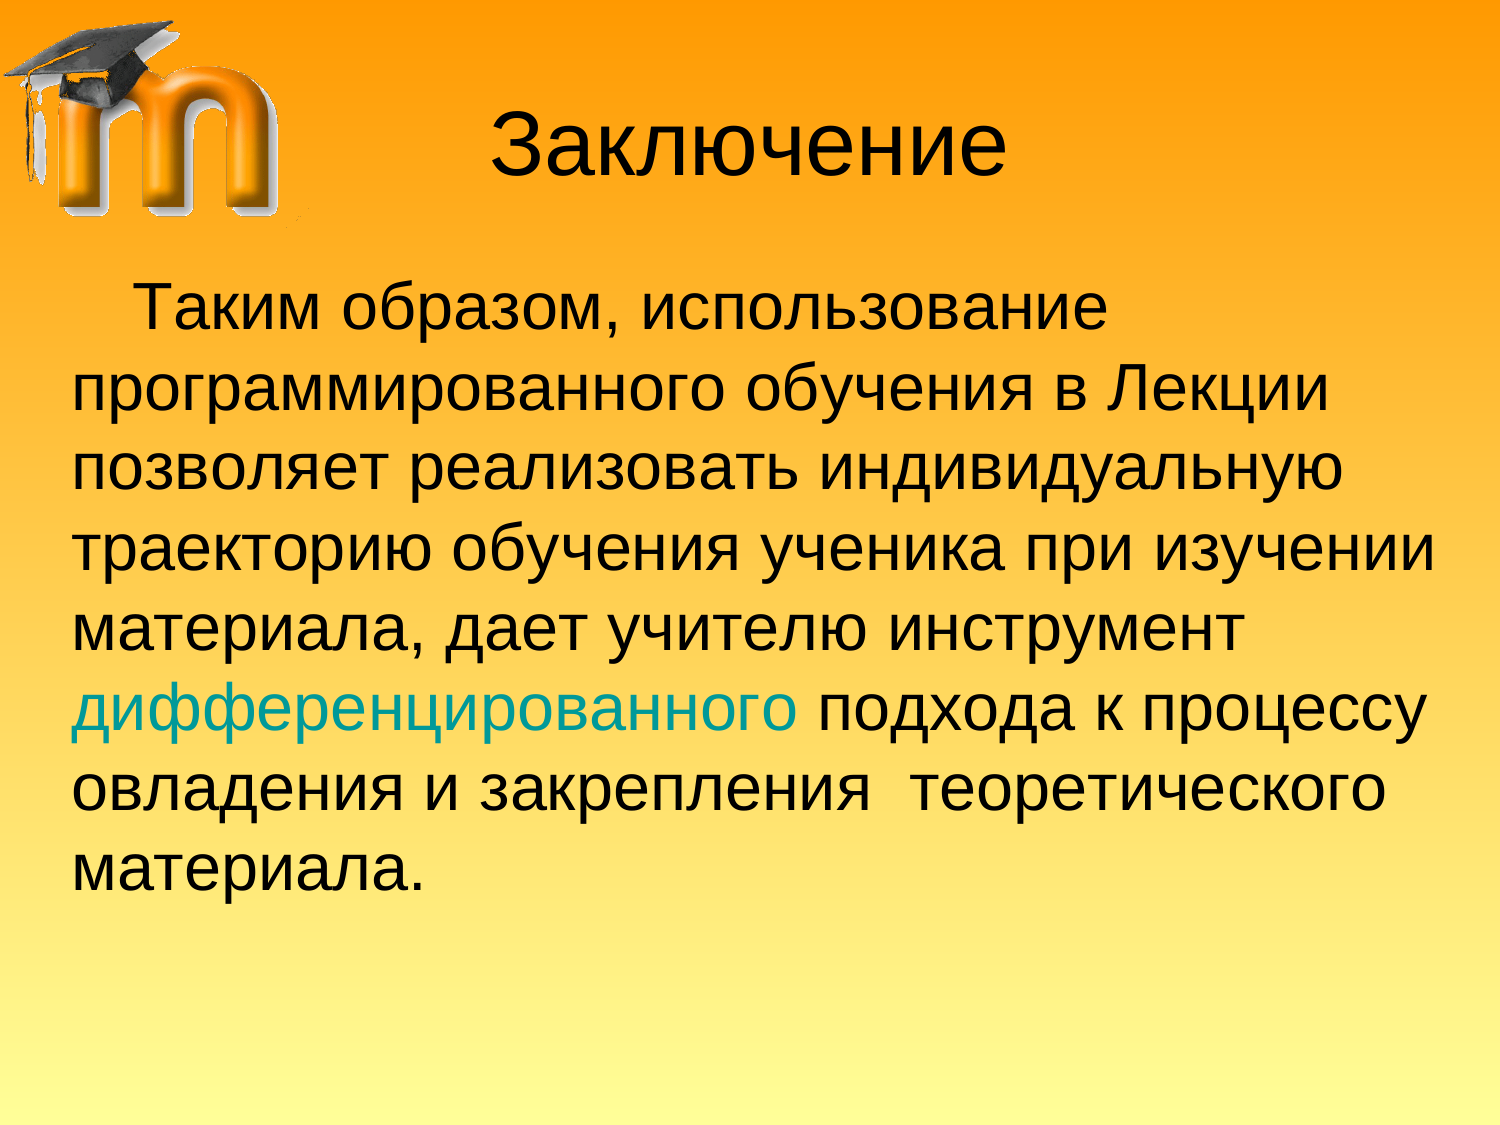

# Заключение
Таким образом, использование программированного обучения в Лекции позволяет реализовать индивидуальную траекторию обучения ученика при изучении материала, дает учителю инструмент дифференцированного подхода к процессу овладения и закрепления теоретического материала.